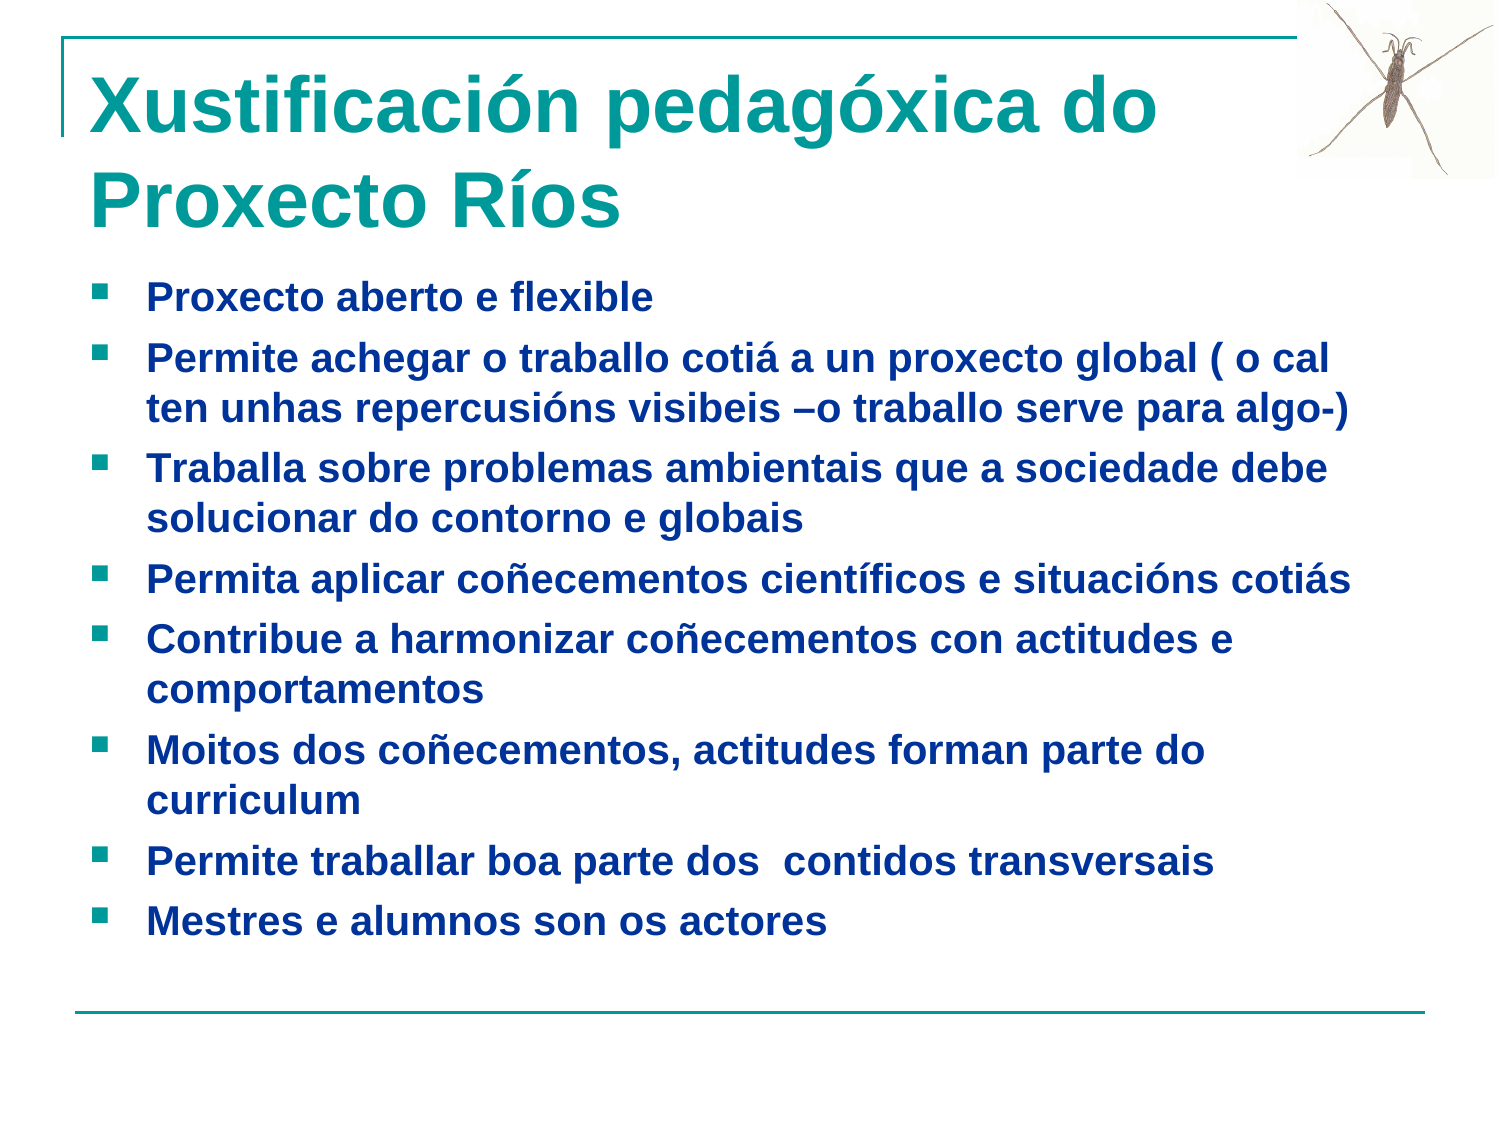

# Xustificación pedagóxica do Proxecto Ríos
Proxecto aberto e flexible
Permite achegar o traballo cotiá a un proxecto global ( o cal ten unhas repercusións visibeis –o traballo serve para algo-)
Traballa sobre problemas ambientais que a sociedade debe solucionar do contorno e globais
Permita aplicar coñecementos científicos e situacións cotiás
Contribue a harmonizar coñecementos con actitudes e comportamentos
Moitos dos coñecementos, actitudes forman parte do curriculum
Permite traballar boa parte dos contidos transversais
Mestres e alumnos son os actores